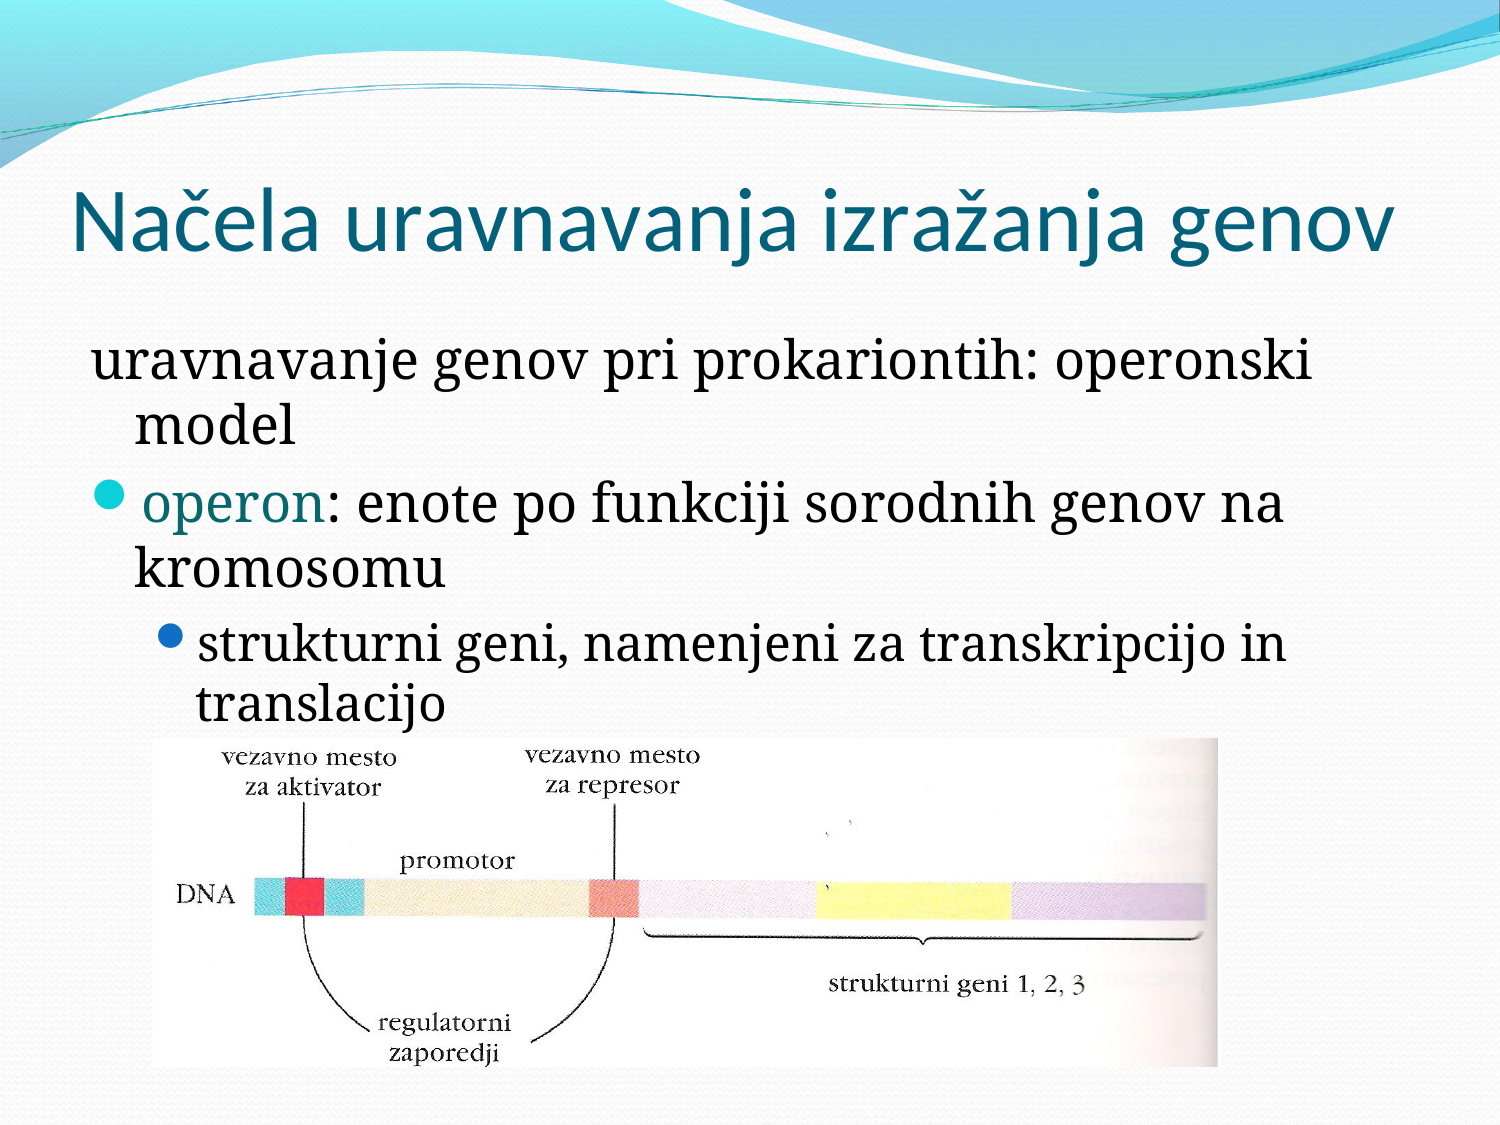

# Načela uravnavanja izražanja genov
uravnavanje genov pri prokariontih: operonski model
operon: enote po funkciji sorodnih genov na kromosomu
strukturni geni, namenjeni za transkripcijo in translacijo
vezavno mesto za aktivatorje
vezavno mesto za represorje (operator)